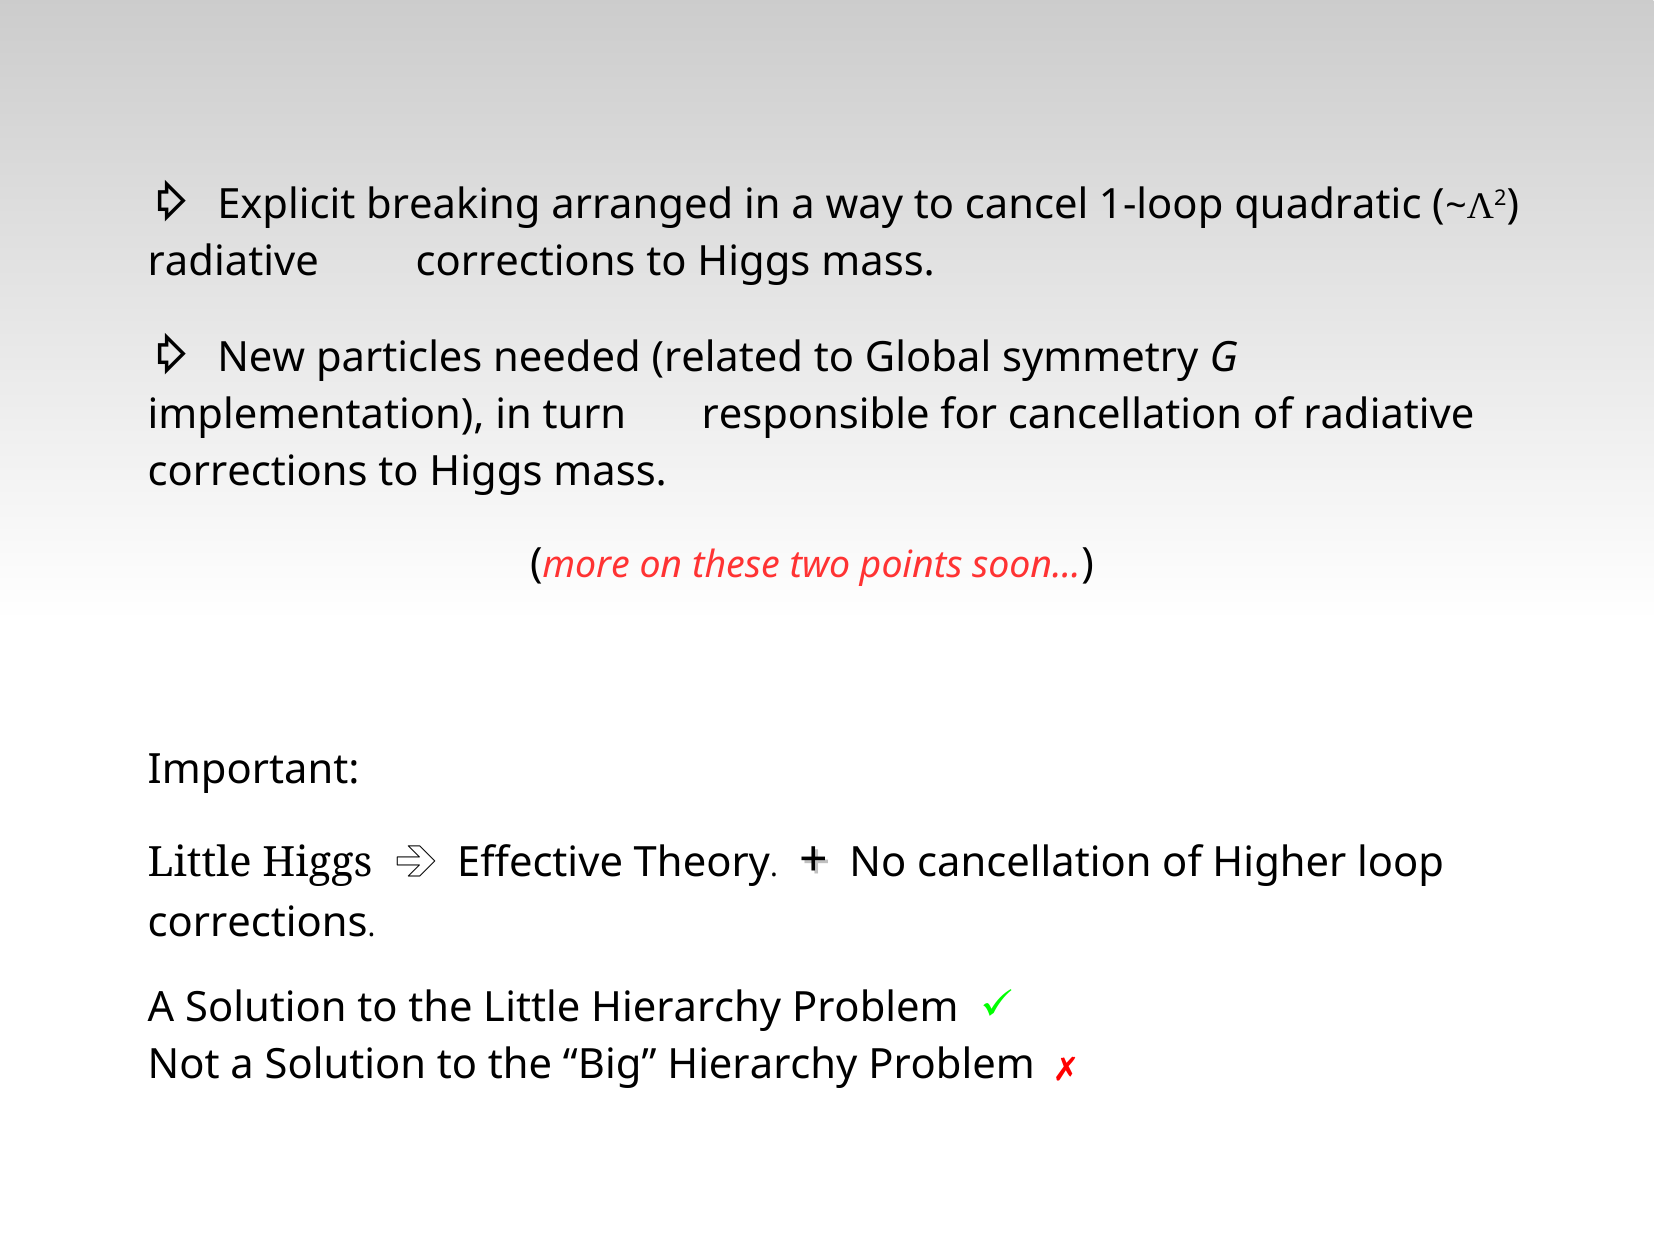

⇨ Explicit breaking arranged in a way to cancel 1-loop quadratic (~Λ2) radiative corrections to Higgs mass.
⇨ New particles needed (related to Global symmetry G implementation), in turn responsible for cancellation of radiative corrections to Higgs mass.
(more on these two points soon...)
Important:
Little Higgs  Effective Theory. + No cancellation of Higher loop corrections.
A Solution to the Little Hierarchy Problem 
Not a Solution to the “Big” Hierarchy Problem 